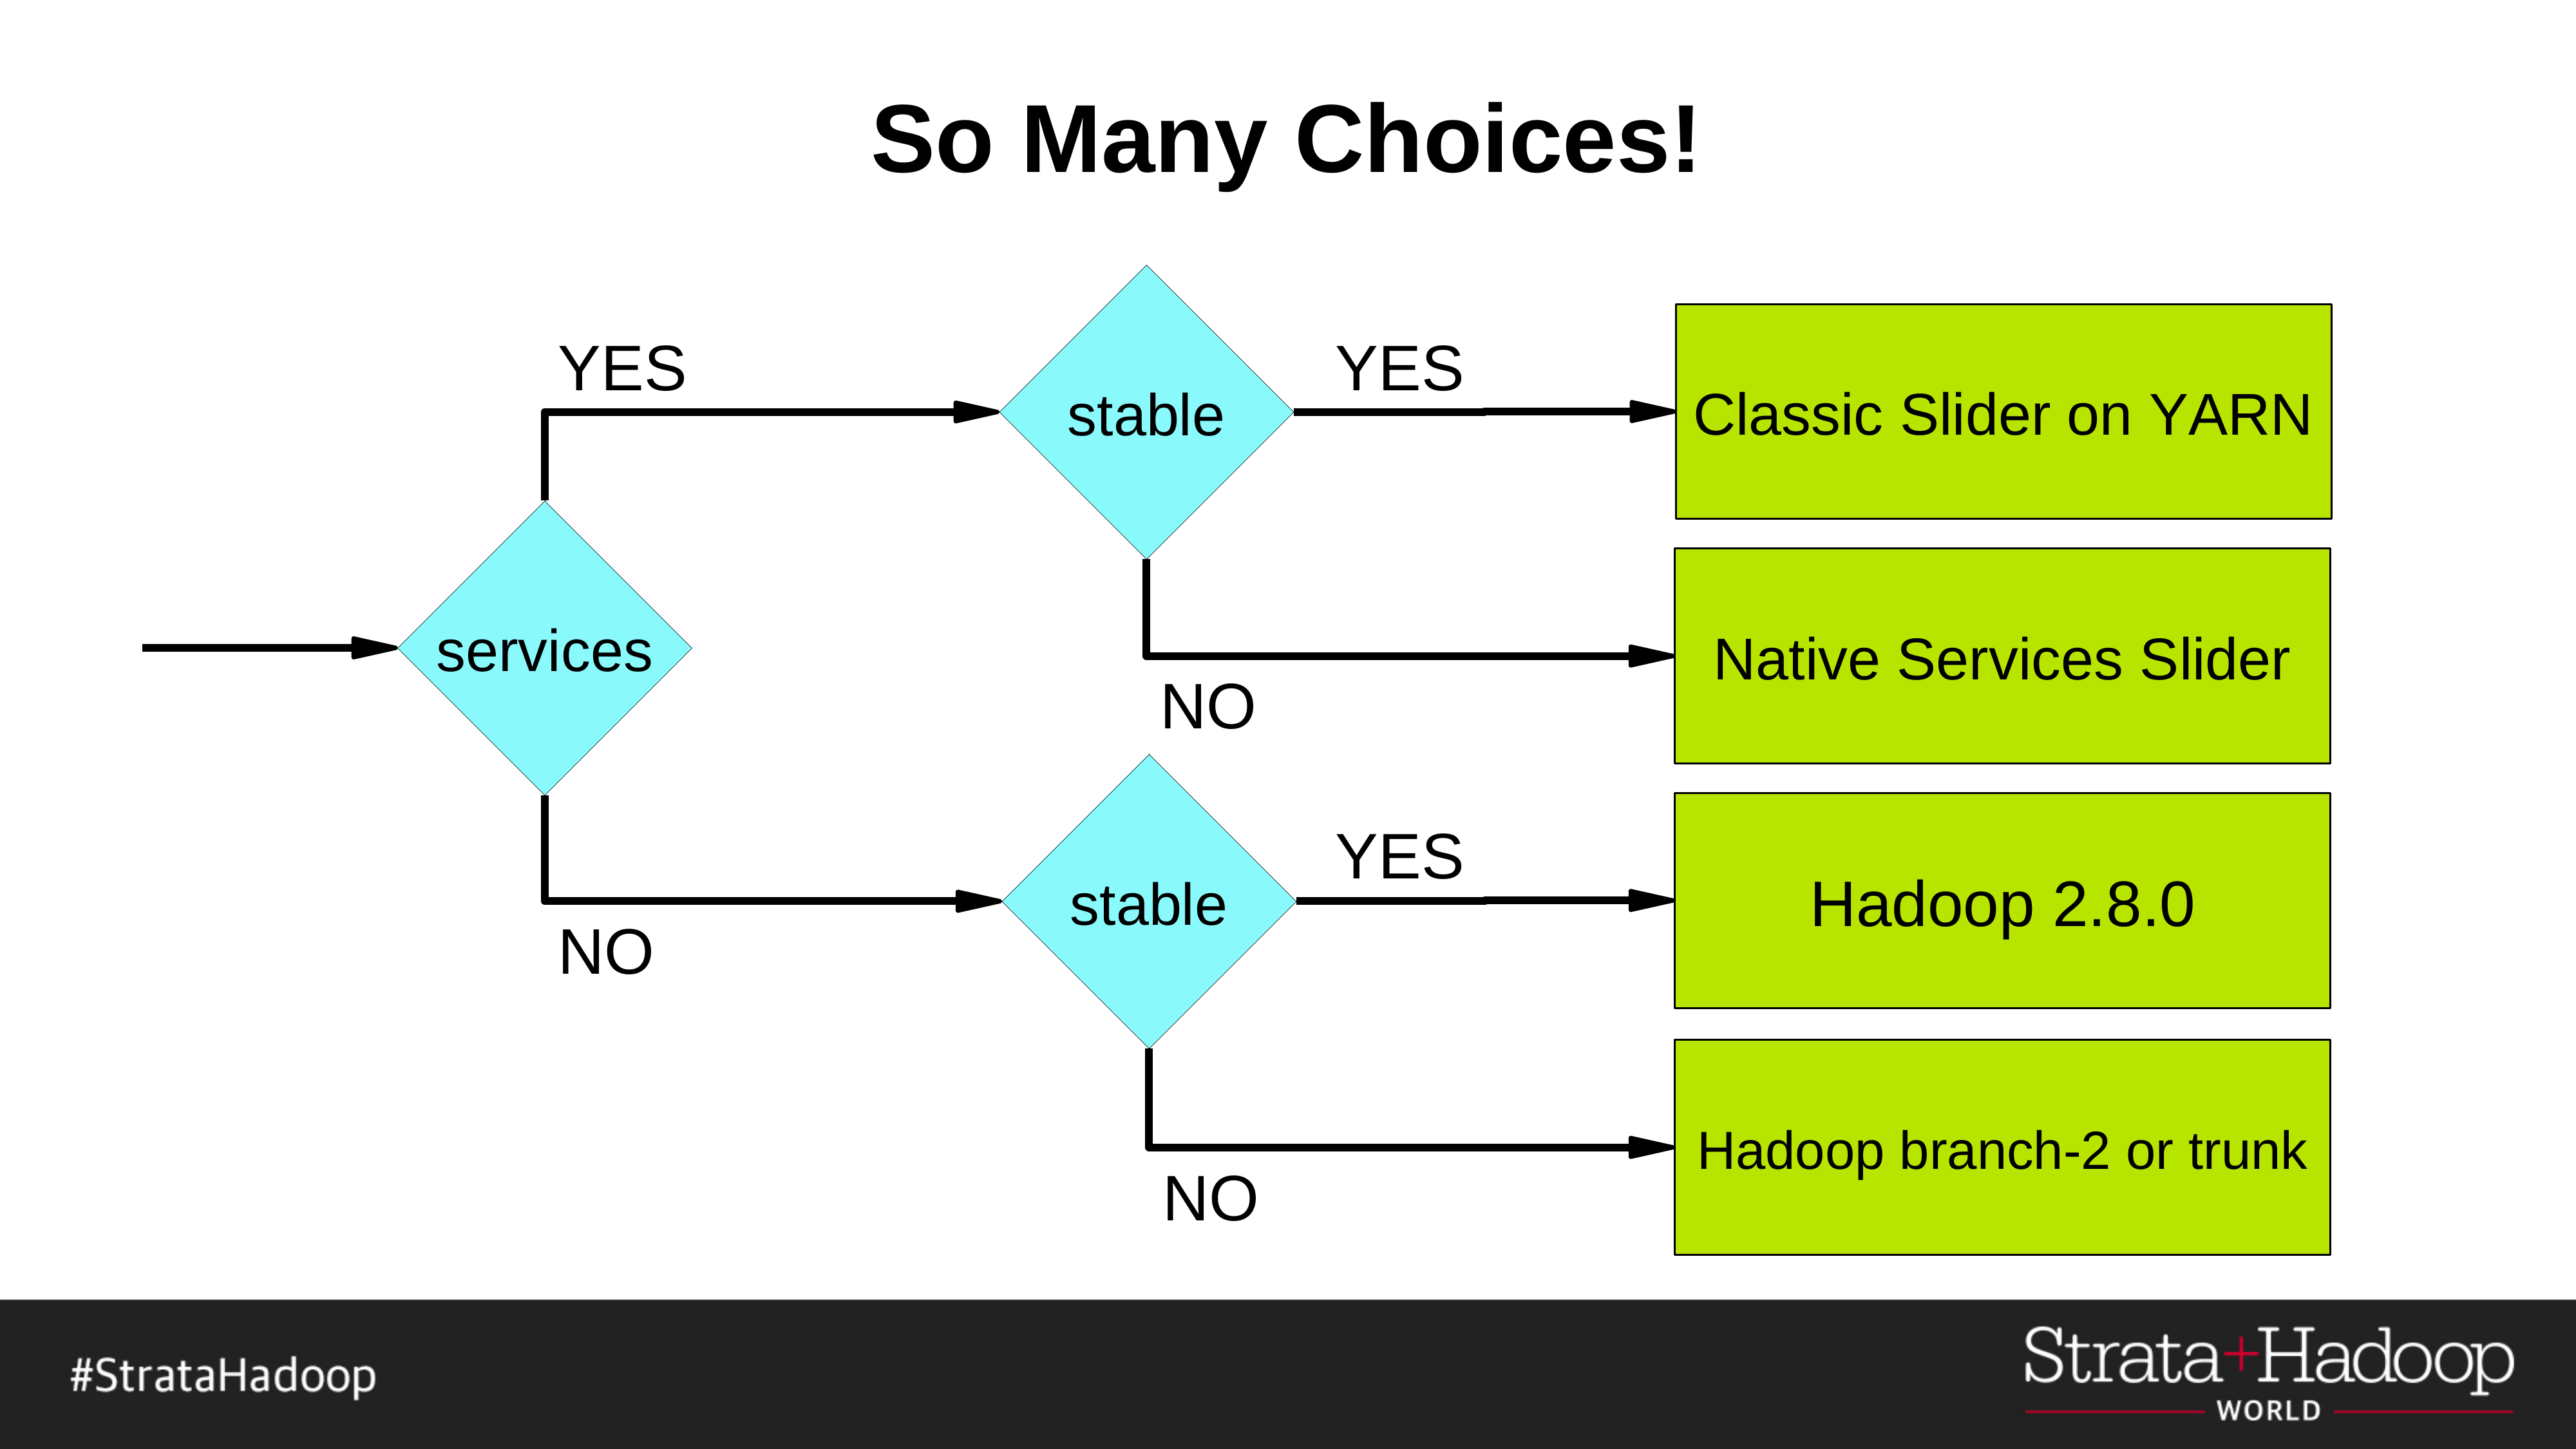

# So Many Choices!
stable
Classic Slider on YARN
YES
YES
services
Native Services Slider
NO
stable
Hadoop 2.8.0
YES
NO
Hadoop branch-2 or trunk
NO